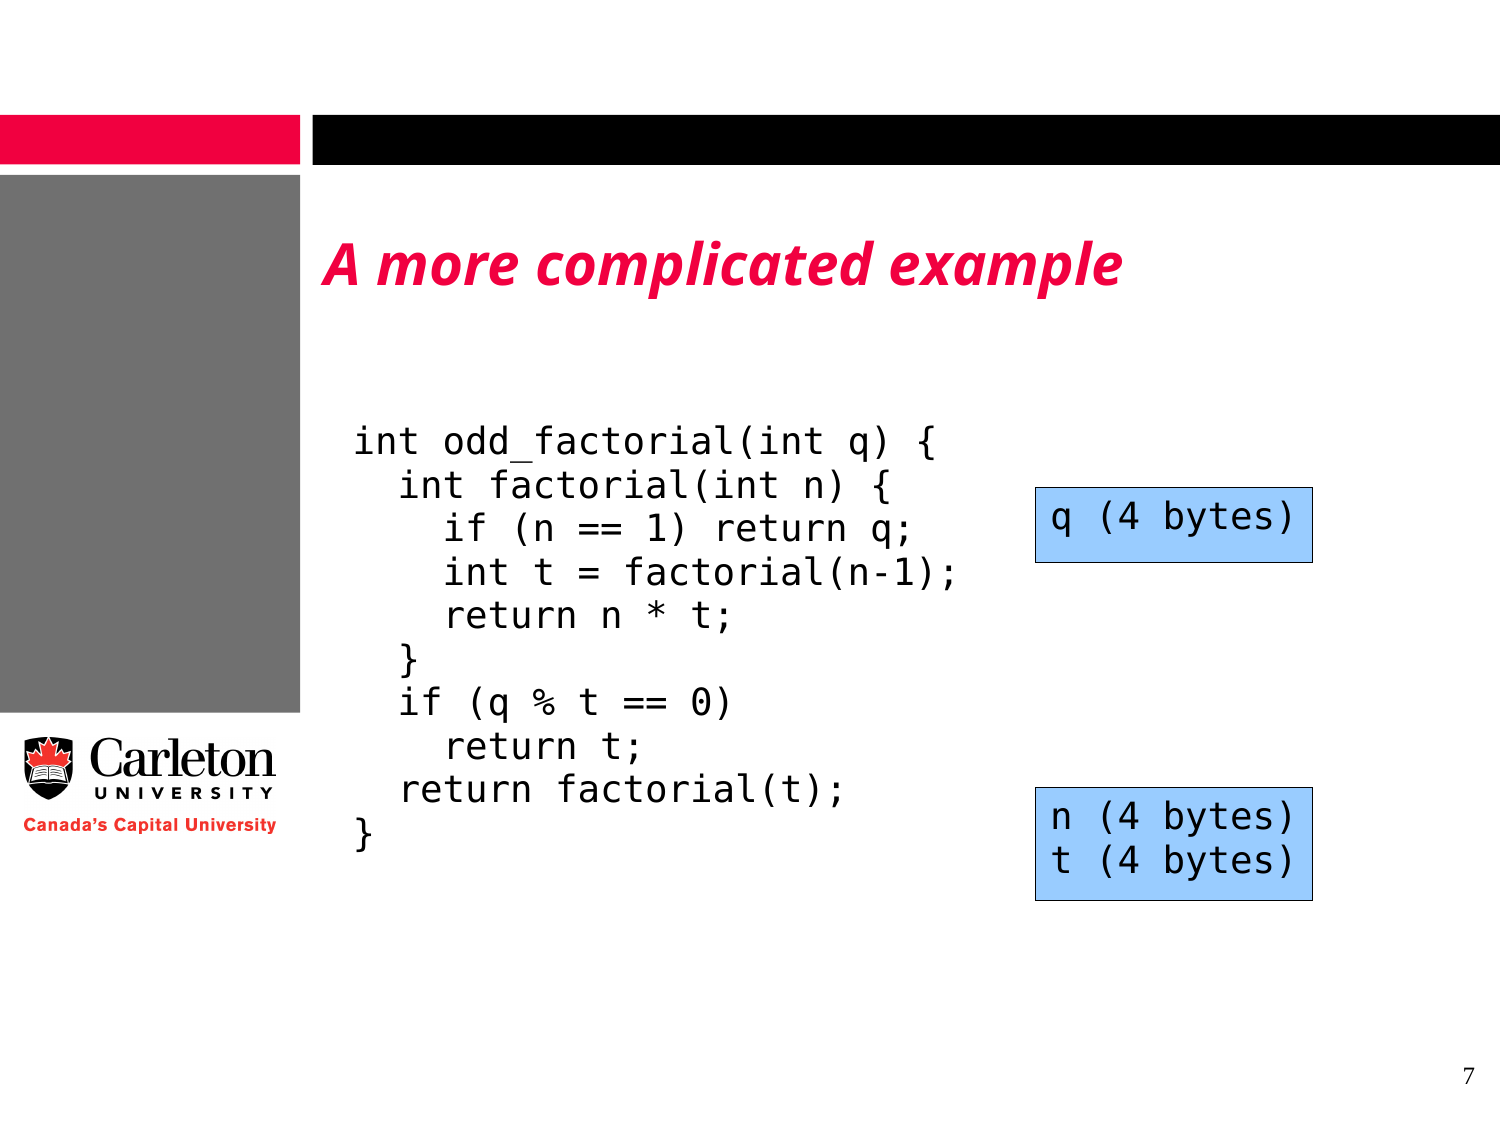

# A more complicated example
int odd_factorial(int q) {
 int factorial(int n) {
 if (n == 1) return q;
 int t = factorial(n-1);
 return n * t;
 }
 if (q % t == 0)
 return t;
 return factorial(t);
}
q (4 bytes)
n (4 bytes)
t (4 bytes)
7